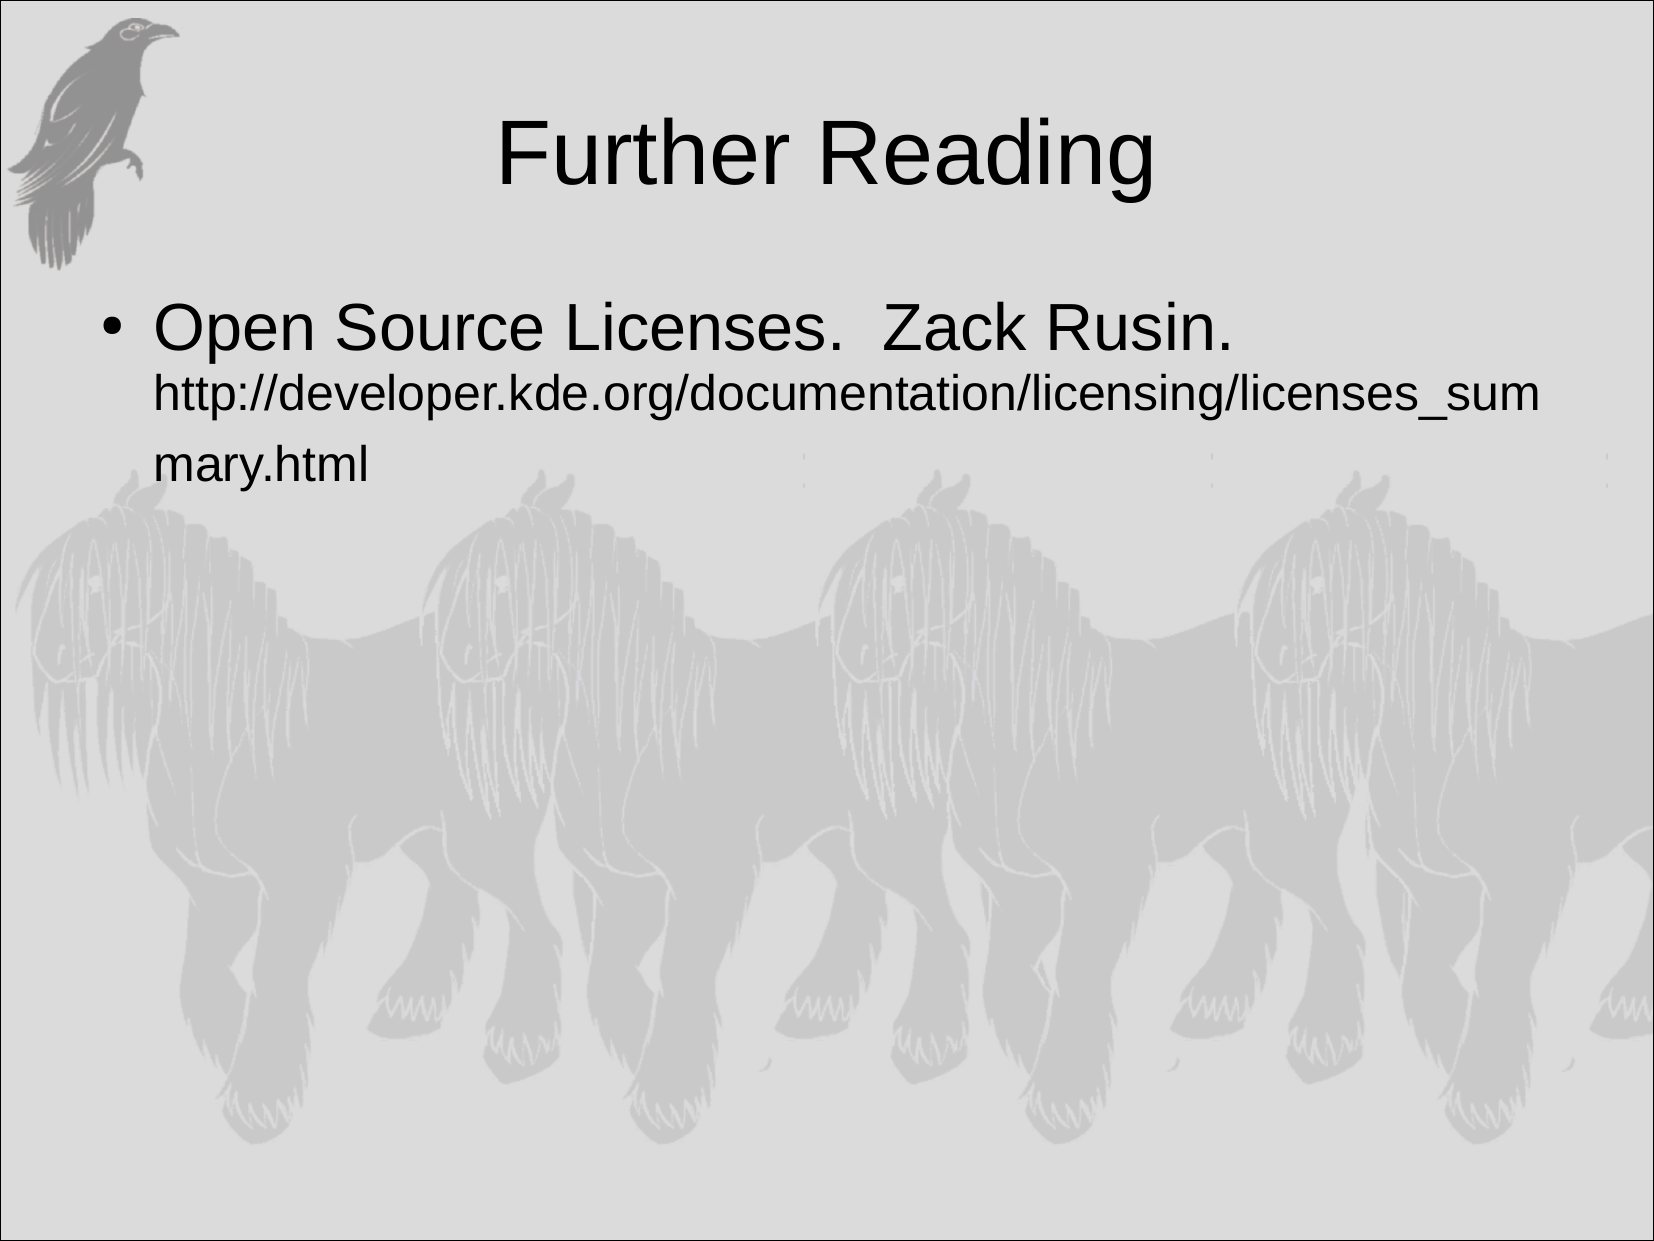

# Further Reading
Open Source Licenses. Zack Rusin.
http://developer.kde.org/documentation/licensing/licenses_summary.html